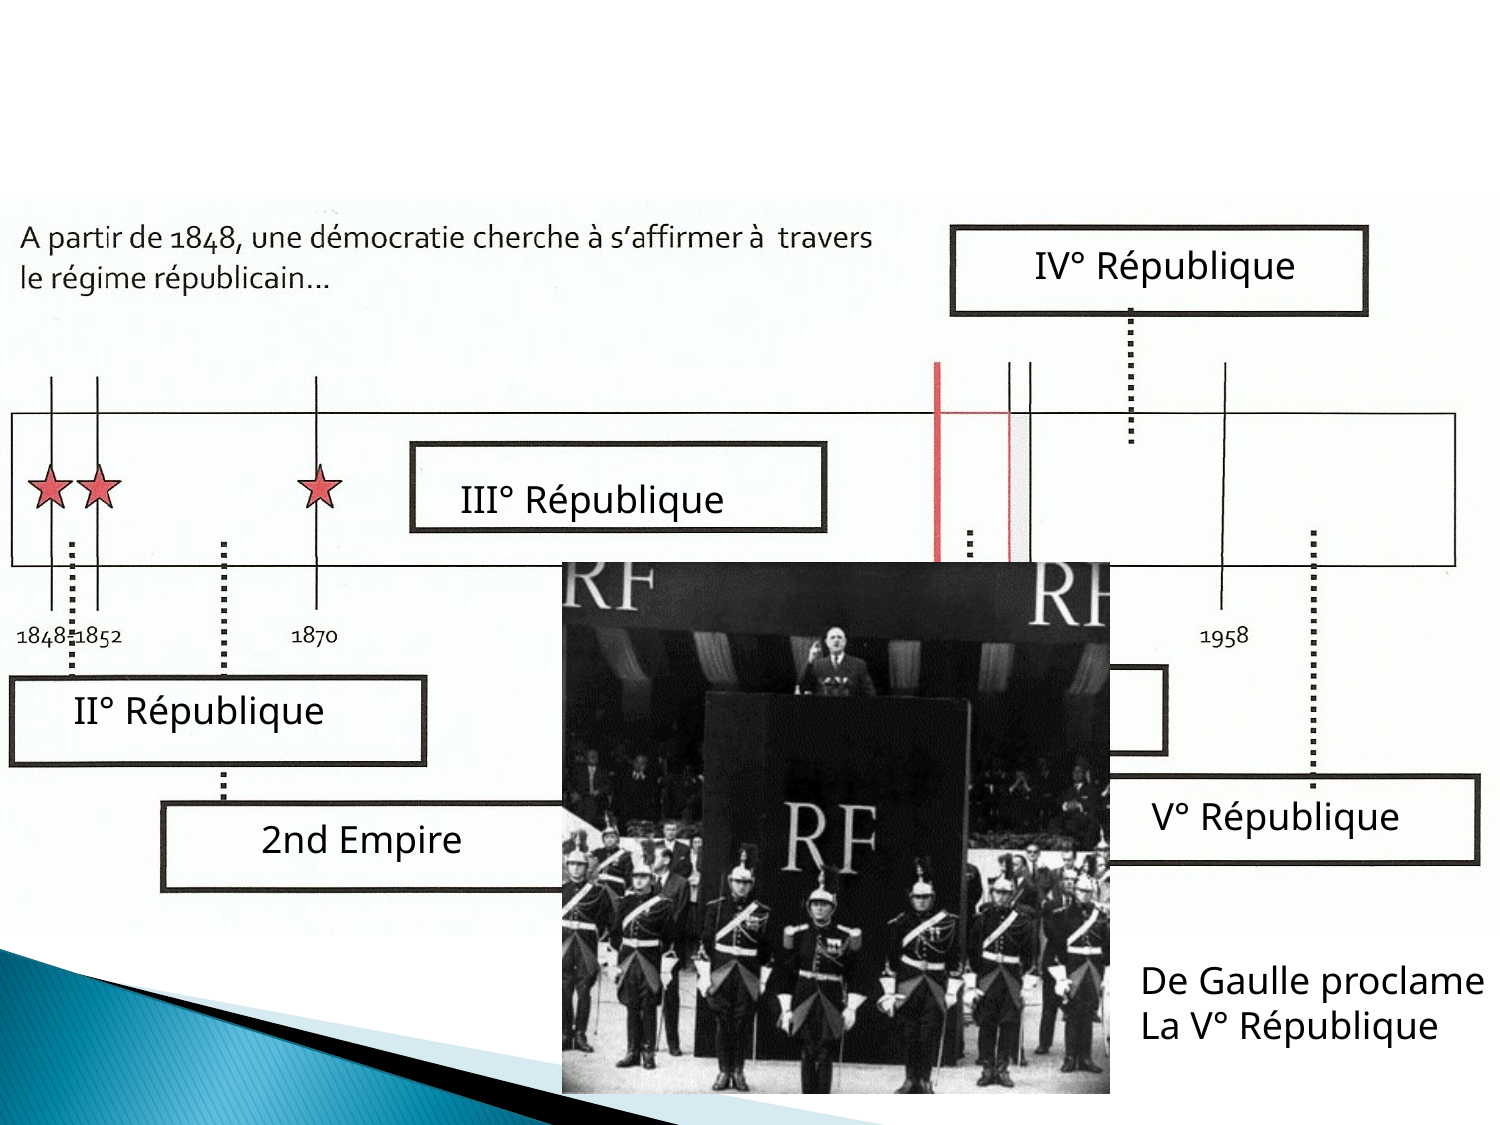

IV° République
III° République
II° République
L’Etat Français
V° République
2nd Empire
De Gaulle proclame
La V° République